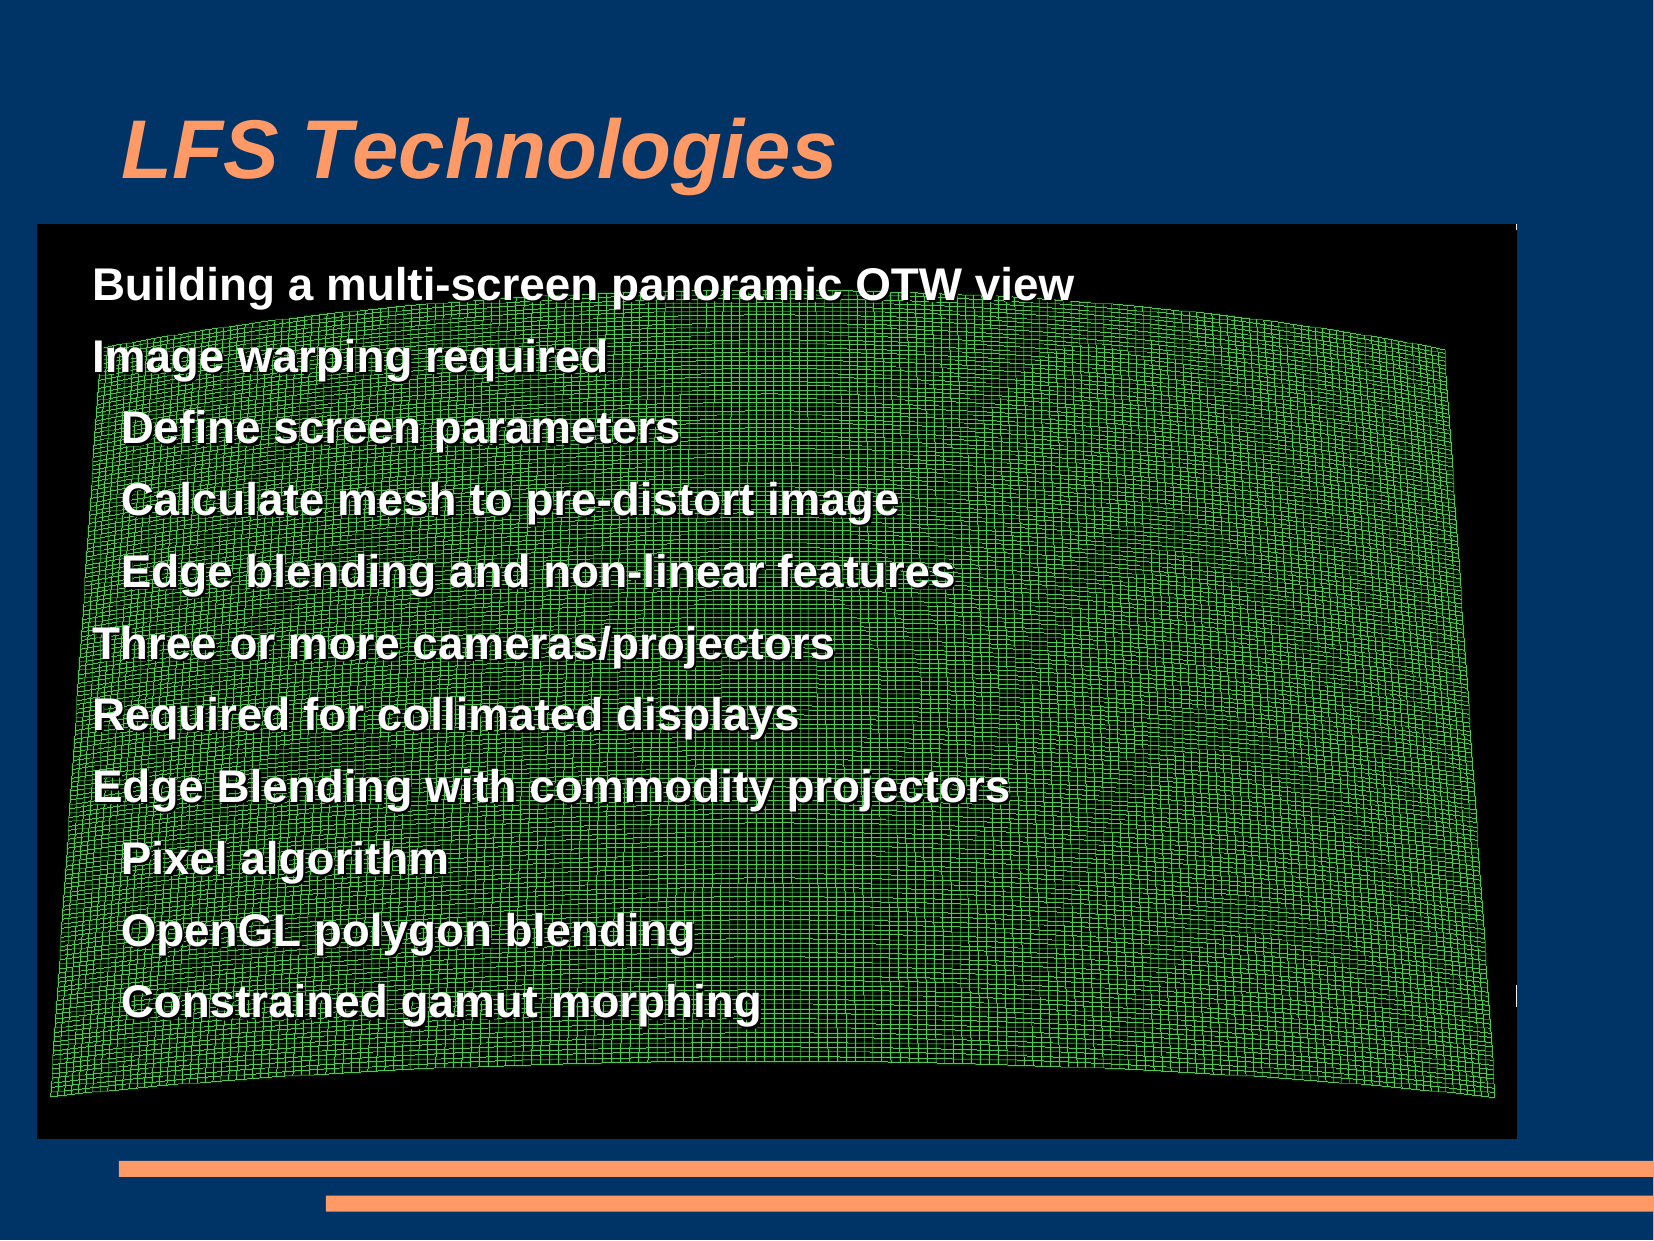

# LFS Technologies
Building a multi-screen panoramic OTW view
Image warping required
Define screen parameters
Calculate mesh to pre-distort image
Edge blending and non-linear features
Three or more cameras/projectors
Required for collimated displays
Edge Blending with commodity projectors
Pixel algorithm
OpenGL polygon blending
Constrained gamut morphing